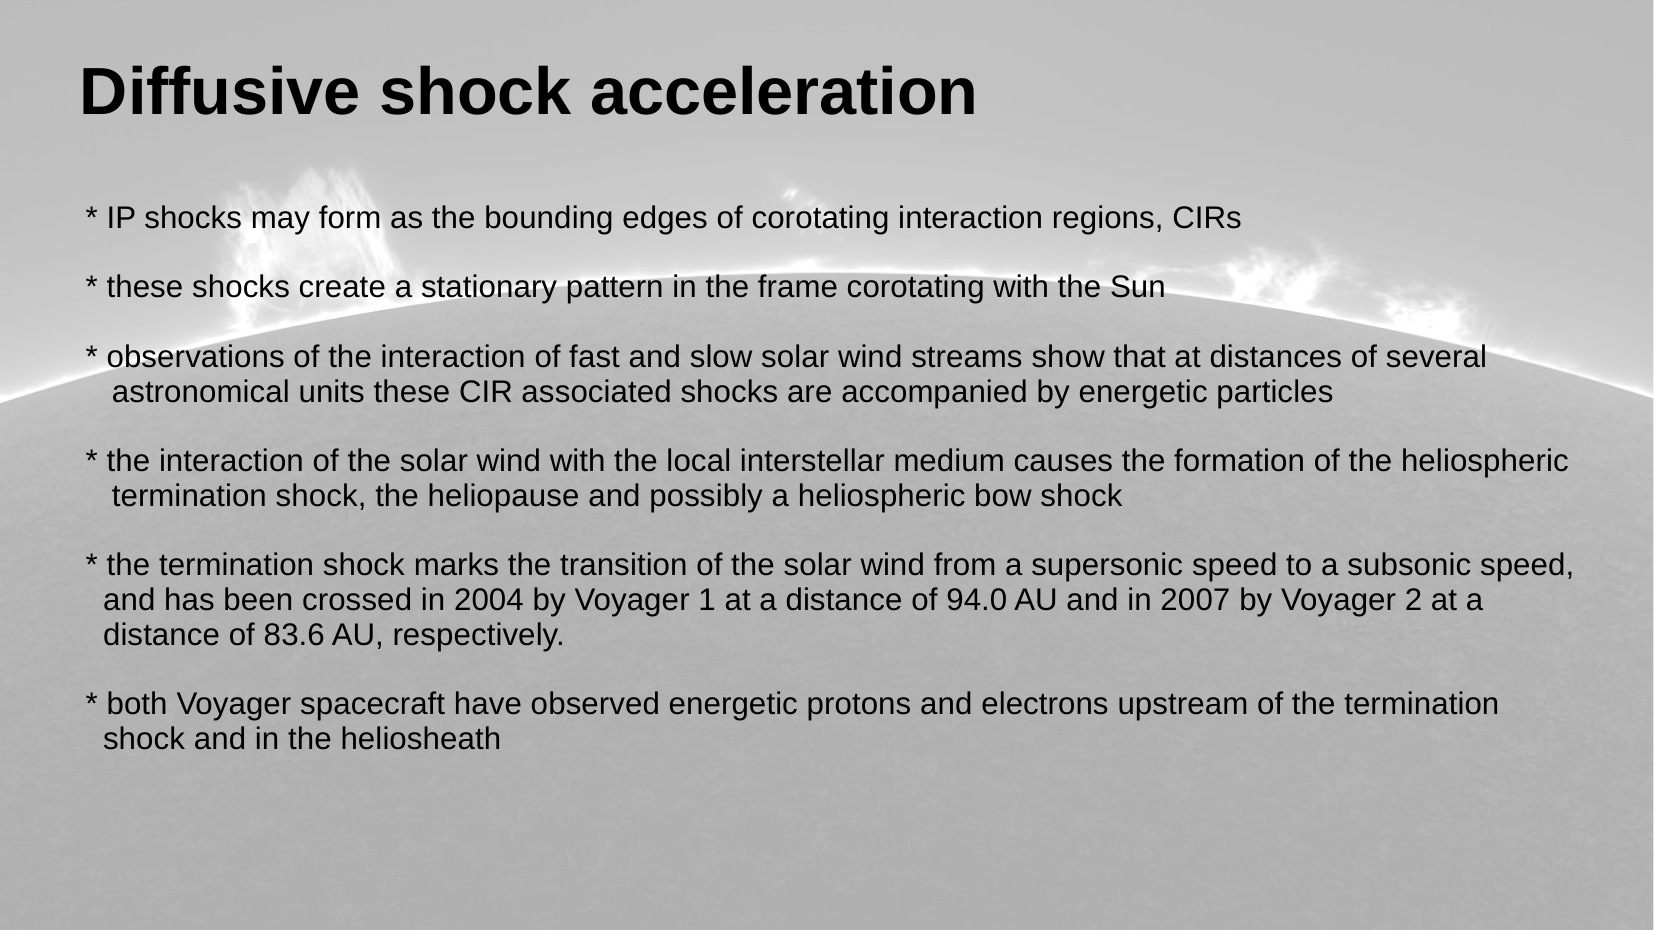

Diffusive shock acceleration
* IP shocks may form as the bounding edges of corotating interaction regions, CIRs
* these shocks create a stationary pattern in the frame corotating with the Sun
* observations of the interaction of fast and slow solar wind streams show that at distances of several
 astronomical units these CIR associated shocks are accompanied by energetic particles
* the interaction of the solar wind with the local interstellar medium causes the formation of the heliospheric
 termination shock, the heliopause and possibly a heliospheric bow shock
* the termination shock marks the transition of the solar wind from a supersonic speed to a subsonic speed,
 and has been crossed in 2004 by Voyager 1 at a distance of 94.0 AU and in 2007 by Voyager 2 at a
 distance of 83.6 AU, respectively.
* both Voyager spacecraft have observed energetic protons and electrons upstream of the termination
 shock and in the heliosheath